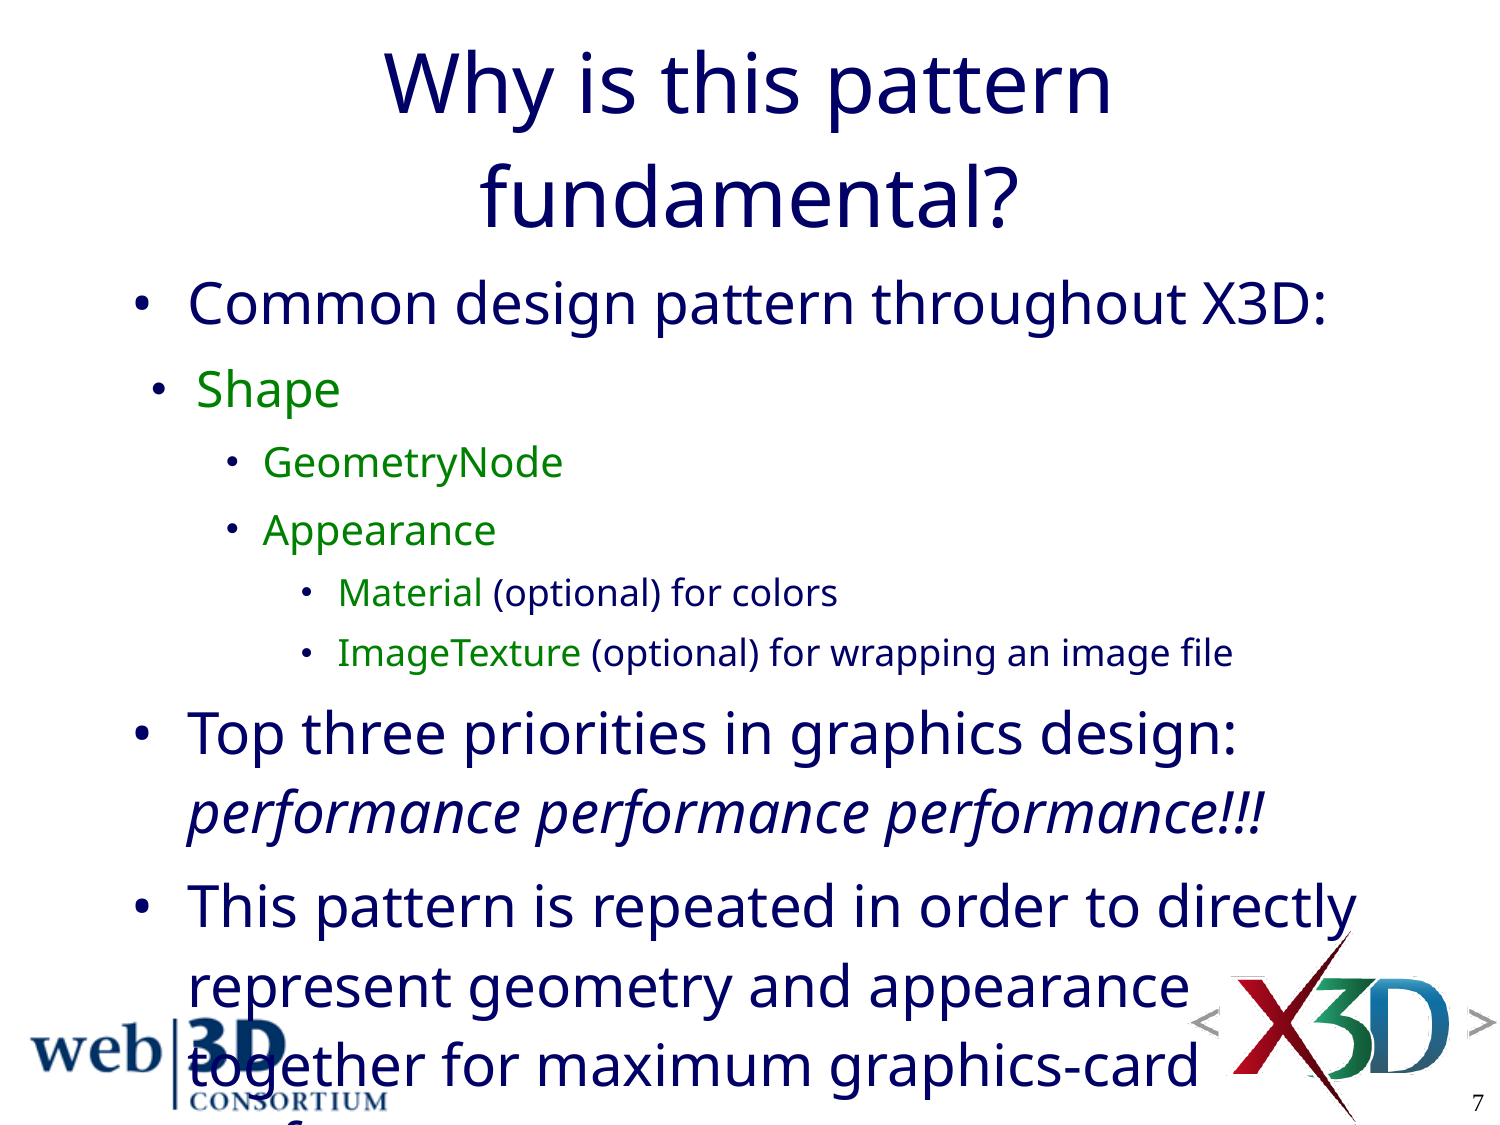

# Why is this pattern fundamental?
Common design pattern throughout X3D:
Shape
GeometryNode
Appearance
Material (optional) for colors
ImageTexture (optional) for wrapping an image file
Top three priorities in graphics design: performance performance performance!!!
This pattern is repeated in order to directly represent geometry and appearance together for maximum graphics-card performance